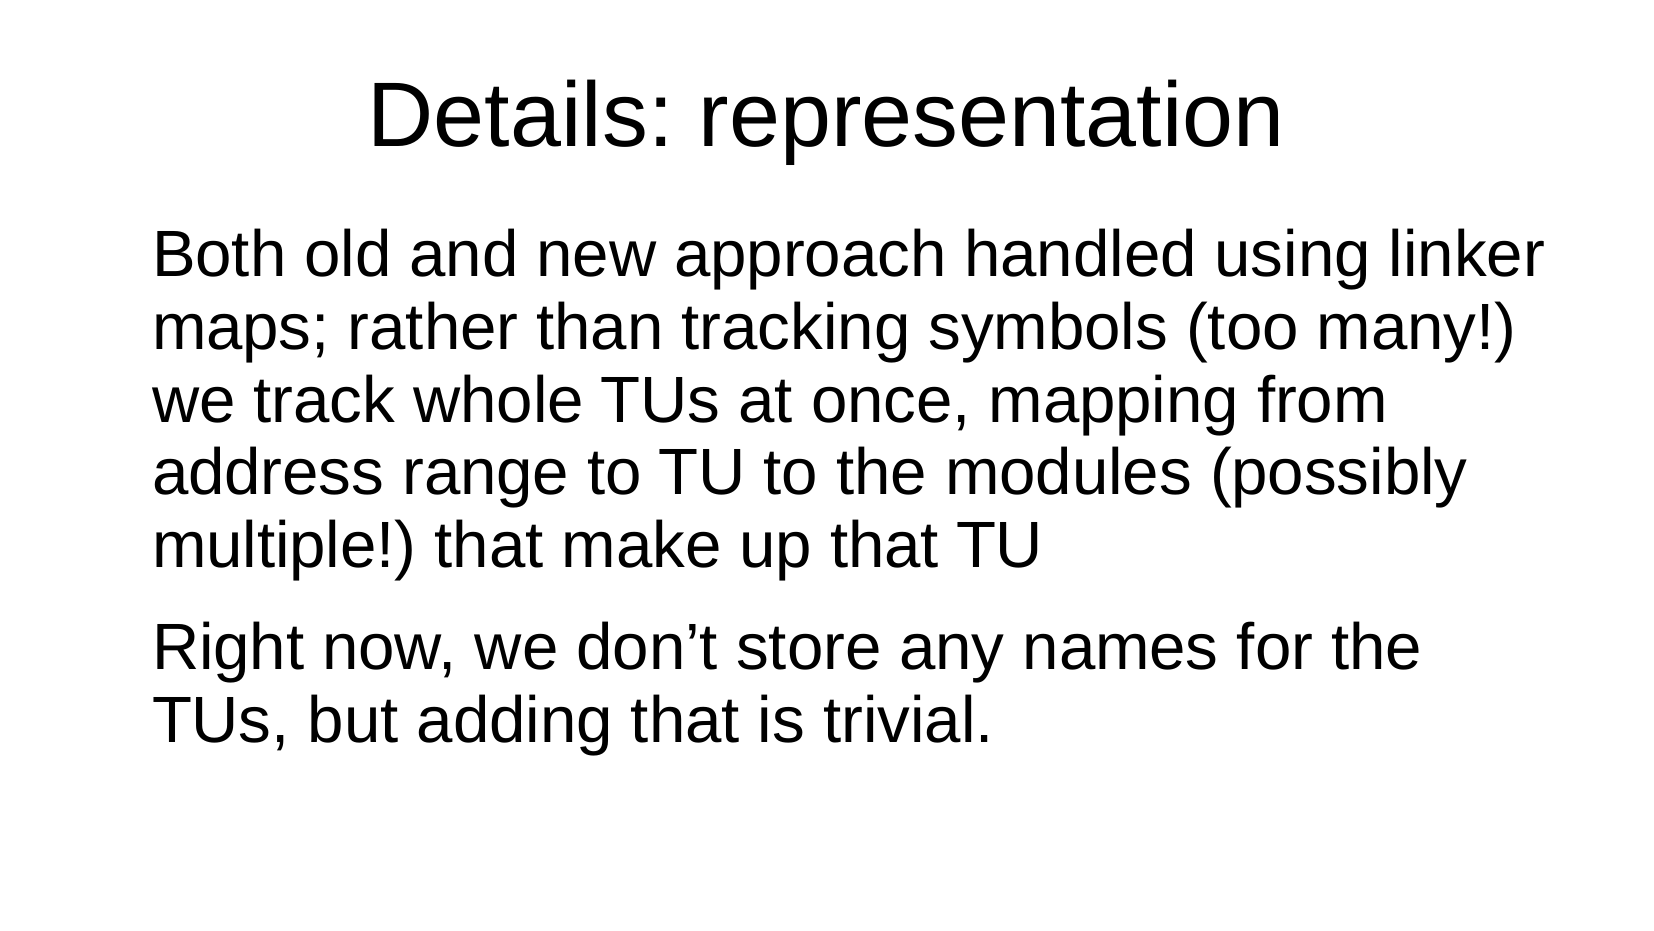

# Details: representation
Both old and new approach handled using linker maps; rather than tracking symbols (too many!) we track whole TUs at once, mapping from address range to TU to the modules (possibly multiple!) that make up that TU
Right now, we don’t store any names for the TUs, but adding that is trivial.